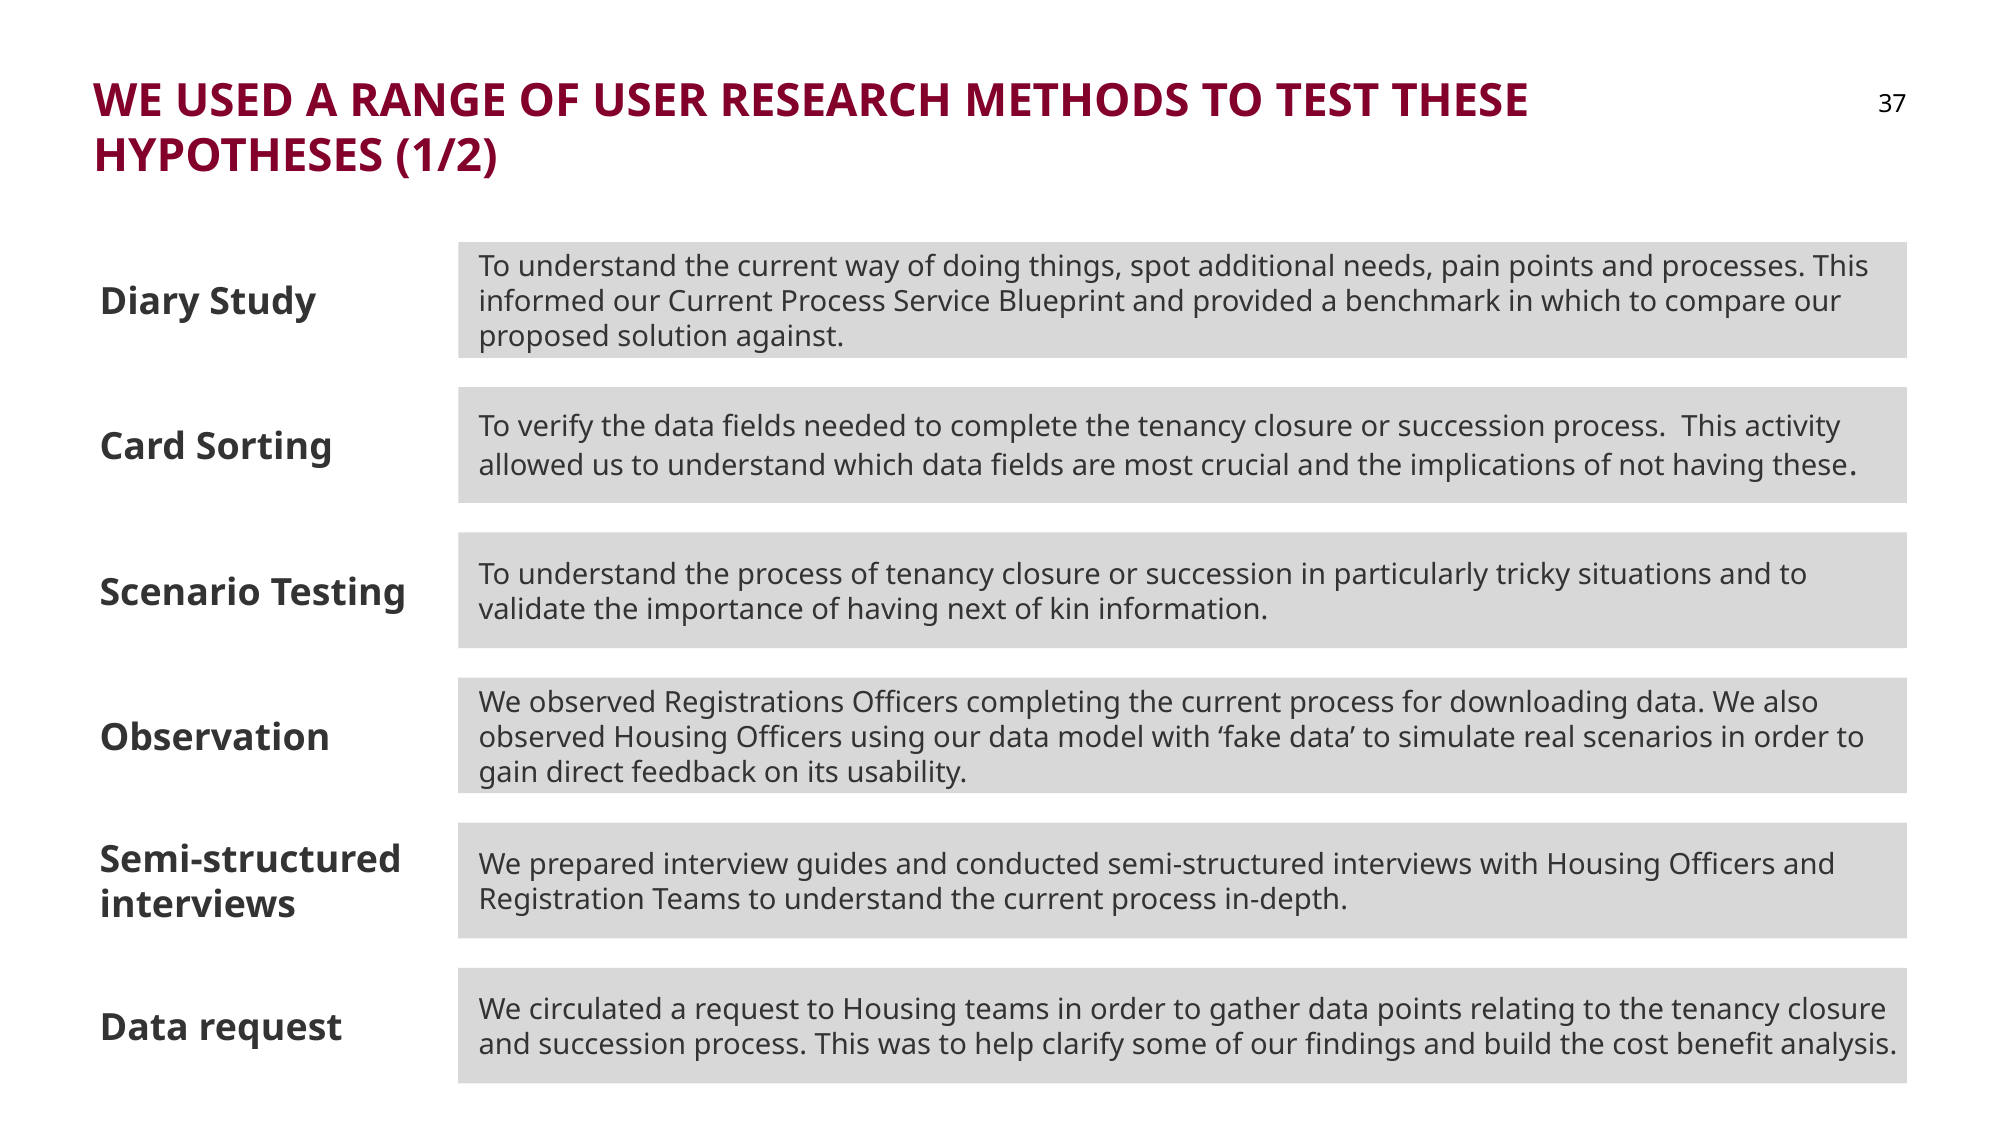

# WE USED A RANGE OF USER RESEARCH METHODS TO TEST THESE HYPOTHESES (1/2)
To understand the current way of doing things, spot additional needs, pain points and processes. This informed our Current Process Service Blueprint and provided a benchmark in which to compare our proposed solution against.
Diary Study
To verify the data fields needed to complete the tenancy closure or succession process. This activity allowed us to understand which data fields are most crucial and the implications of not having these.
Card Sorting
To understand the process of tenancy closure or succession in particularly tricky situations and to validate the importance of having next of kin information.
Scenario Testing
We observed Registrations Officers completing the current process for downloading data. We also observed Housing Officers using our data model with ‘fake data’ to simulate real scenarios in order to gain direct feedback on its usability.
Observation
We prepared interview guides and conducted semi-structured interviews with Housing Officers and Registration Teams to understand the current process in-depth.
Semi-structured interviews
We circulated a request to Housing teams in order to gather data points relating to the tenancy closure and succession process. This was to help clarify some of our findings and build the cost benefit analysis.
Data request